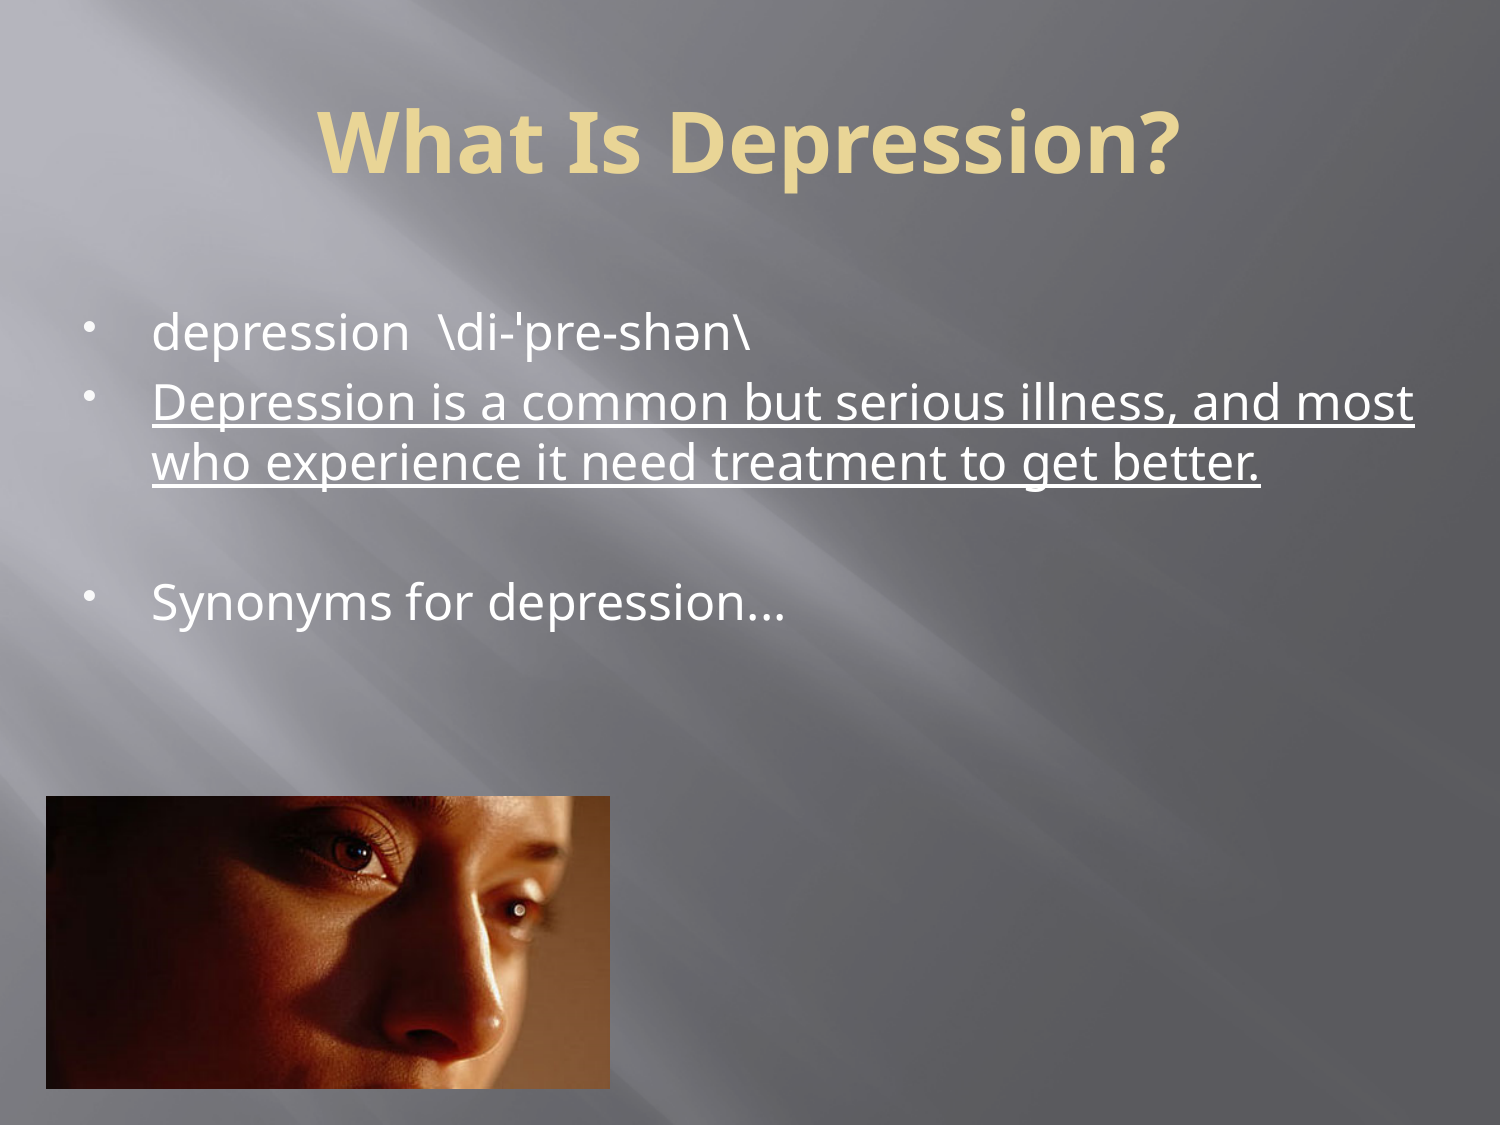

# What Is Depression?
depression \di-ˈpre-shən\
Depression is a common but serious illness, and most who experience it need treatment to get better.
Synonyms for depression...